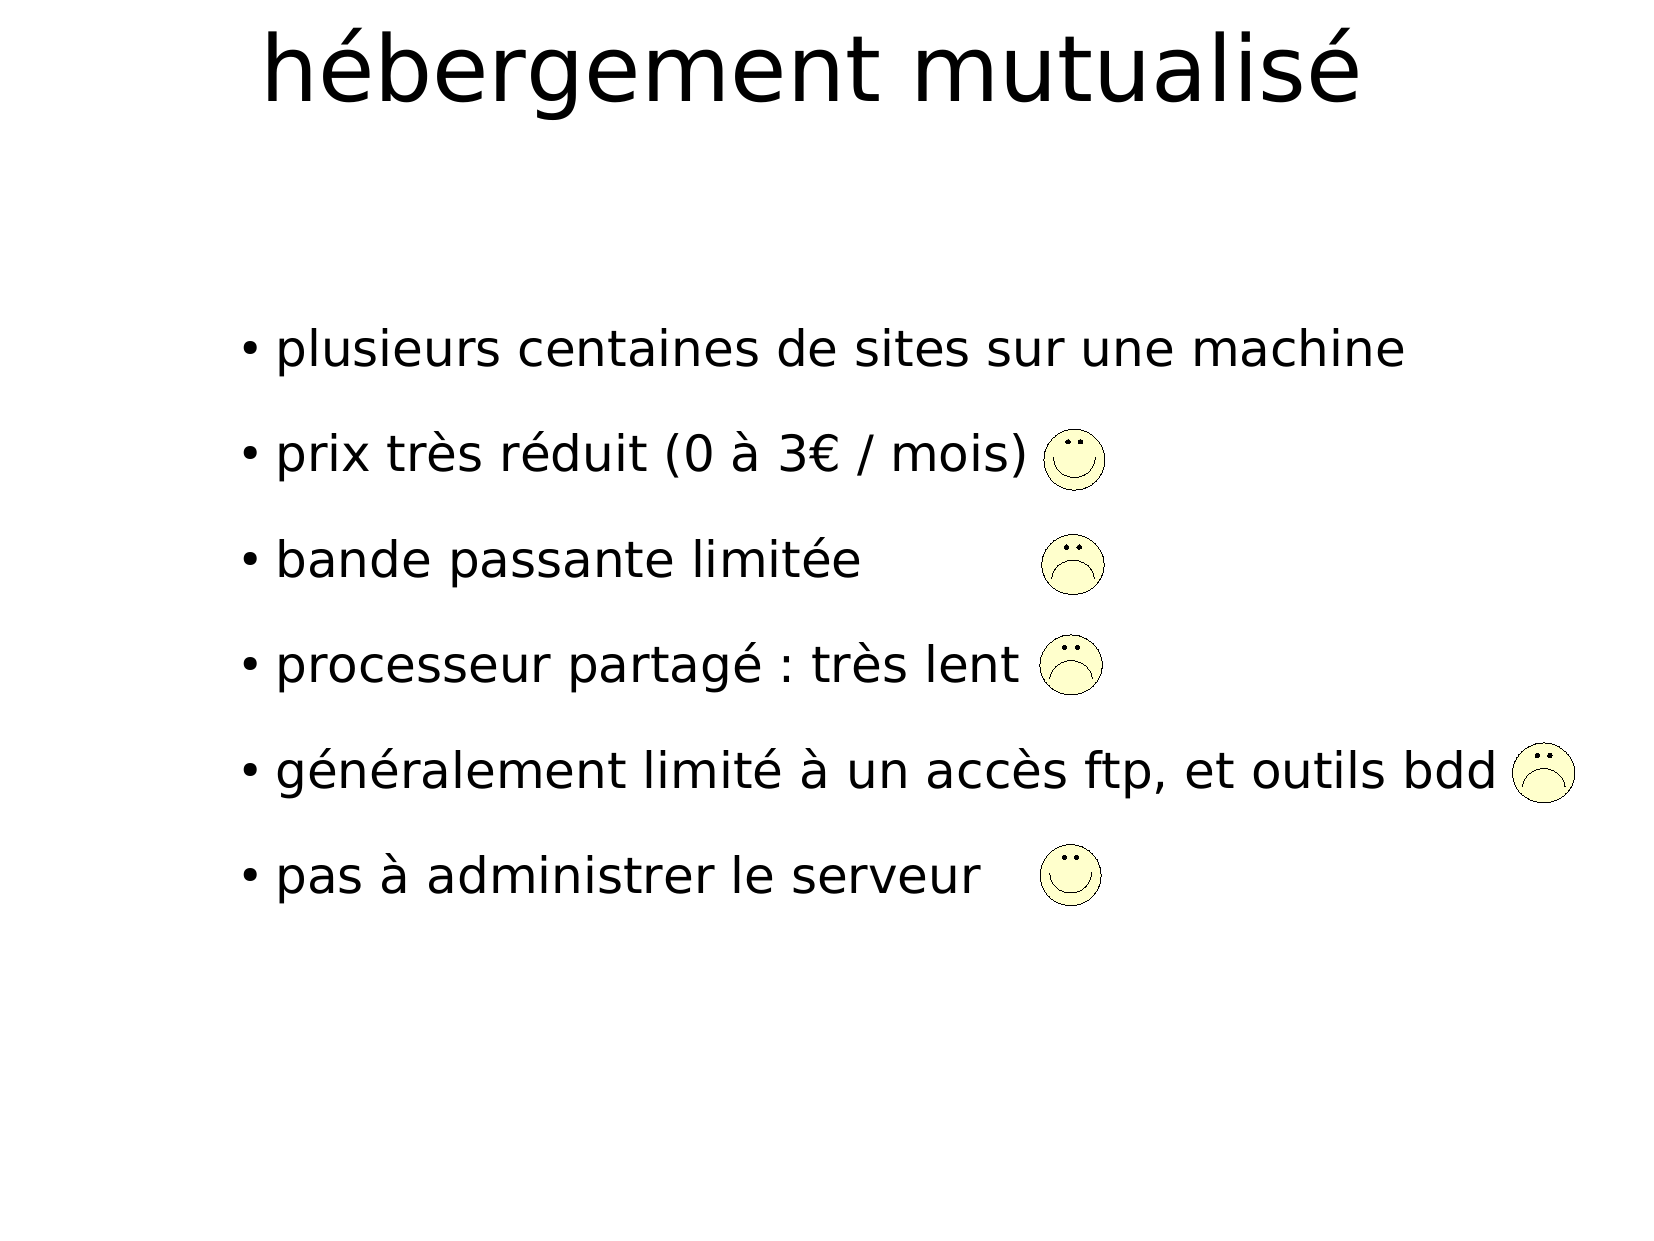

# hébergement mutualisé
 plusieurs centaines de sites sur une machine
 prix très réduit (0 à 3€ / mois)
 bande passante limitée
 processeur partagé : très lent
 généralement limité à un accès ftp, et outils bdd
 pas à administrer le serveur